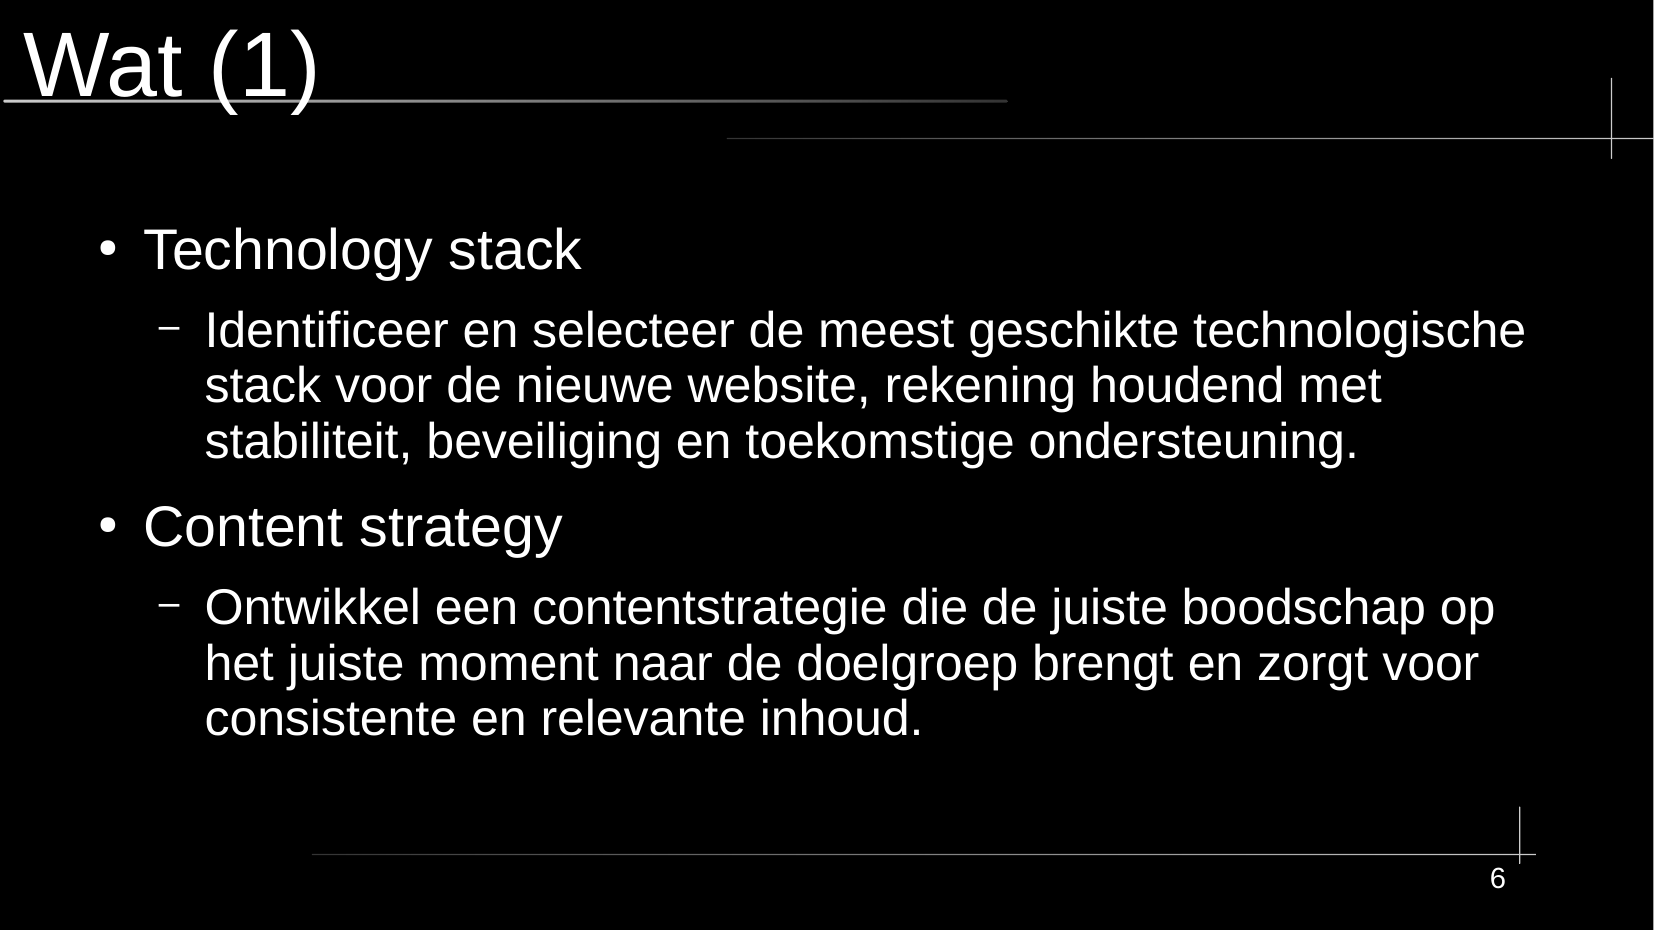

# Wat (1)
Technology stack
Identificeer en selecteer de meest geschikte technologische stack voor de nieuwe website, rekening houdend met stabiliteit, beveiliging en toekomstige ondersteuning.
Content strategy
Ontwikkel een contentstrategie die de juiste boodschap op het juiste moment naar de doelgroep brengt en zorgt voor consistente en relevante inhoud.
6